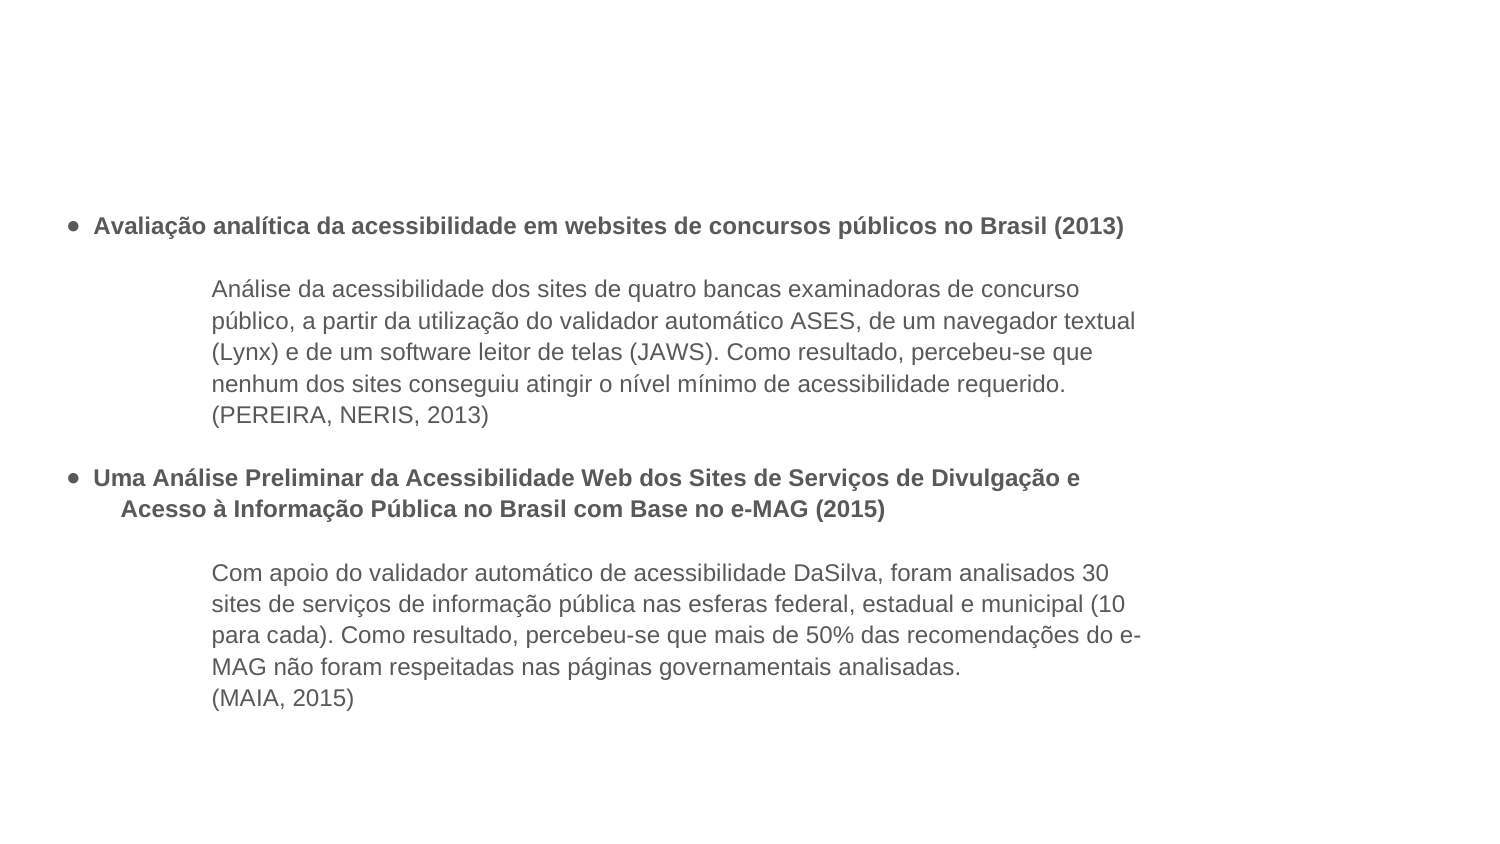

# Pesquisas sobre acessibilidade de sites brasileiros (2/3)
Avaliação analítica da acessibilidade em websites de concursos públicos no Brasil (2013)
Análise da acessibilidade dos sites de quatro bancas examinadoras de concurso público, a partir da utilização do validador automático ASES, de um navegador textual (Lynx) e de um software leitor de telas (JAWS). Como resultado, percebeu-se que nenhum dos sites conseguiu atingir o nível mínimo de acessibilidade requerido.
(PEREIRA, NERIS, 2013)
Uma Análise Preliminar da Acessibilidade Web dos Sites de Serviços de Divulgação e Acesso à Informação Pública no Brasil com Base no e-MAG (2015)
Com apoio do validador automático de acessibilidade DaSilva, foram analisados 30 sites de serviços de informação pública nas esferas federal, estadual e municipal (10 para cada). Como resultado, percebeu-se que mais de 50% das recomendações do e-MAG não foram respeitadas nas páginas governamentais analisadas.
(MAIA, 2015)